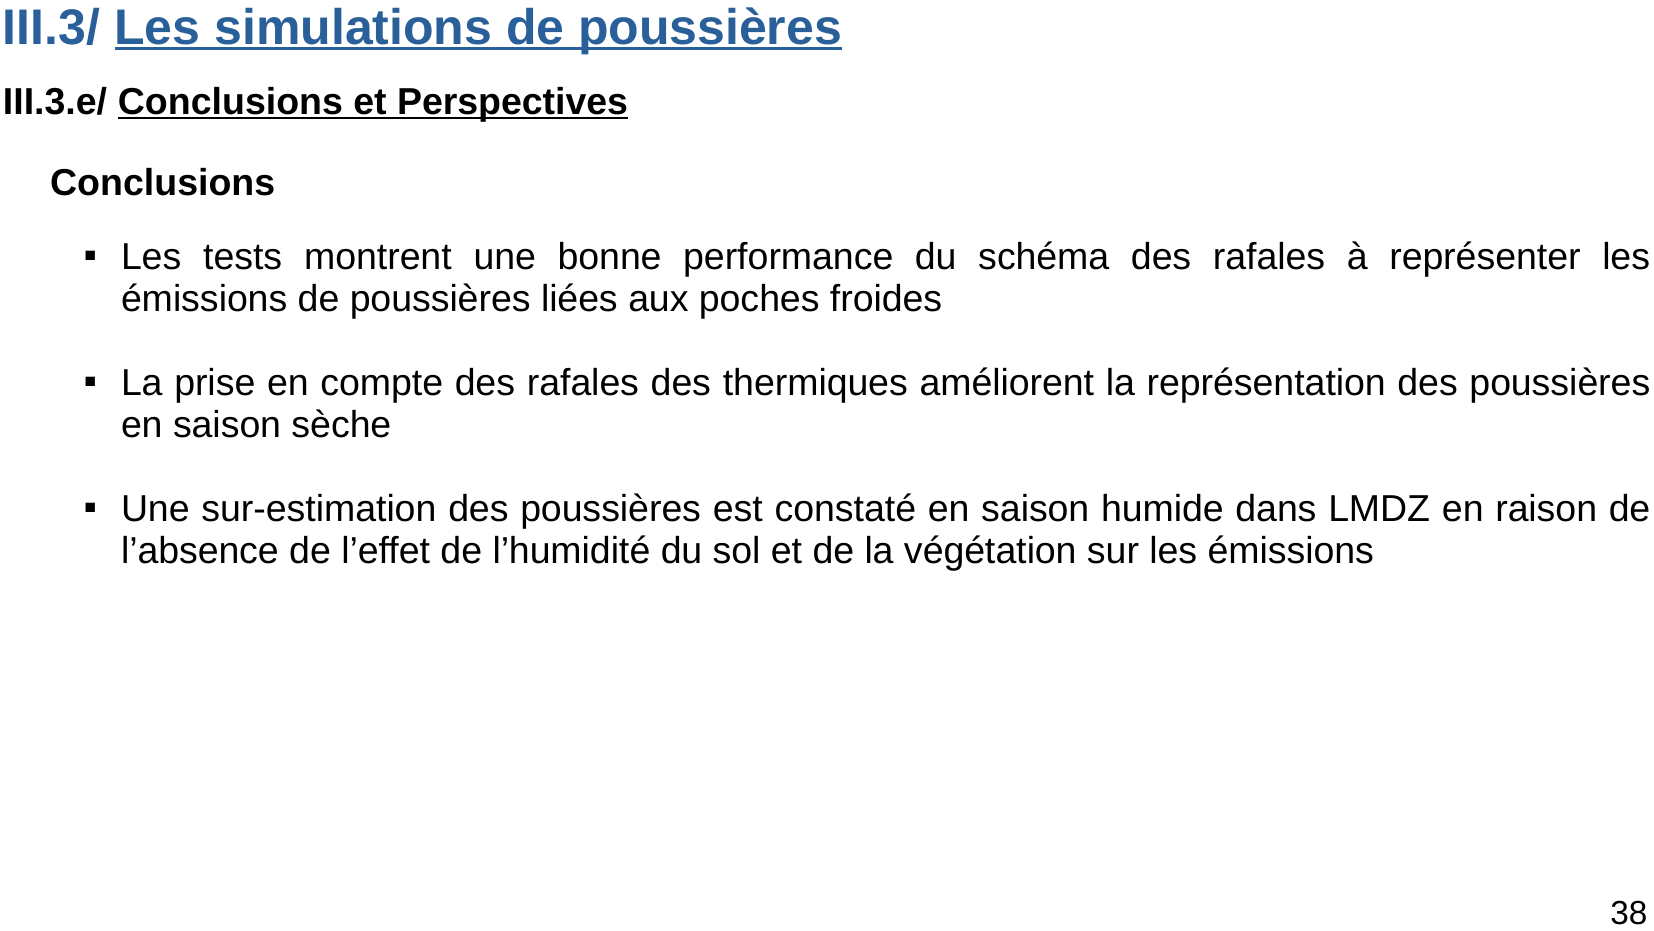

III.3/ Les simulations de poussières
III.3.e/ Conclusions et Perspectives
Conclusions
Les tests montrent une bonne performance du schéma des rafales à représenter les émissions de poussières liées aux poches froides
La prise en compte des rafales des thermiques améliorent la représentation des poussières en saison sèche
Une sur-estimation des poussières est constaté en saison humide dans LMDZ en raison de l’absence de l’effet de l’humidité du sol et de la végétation sur les émissions
38